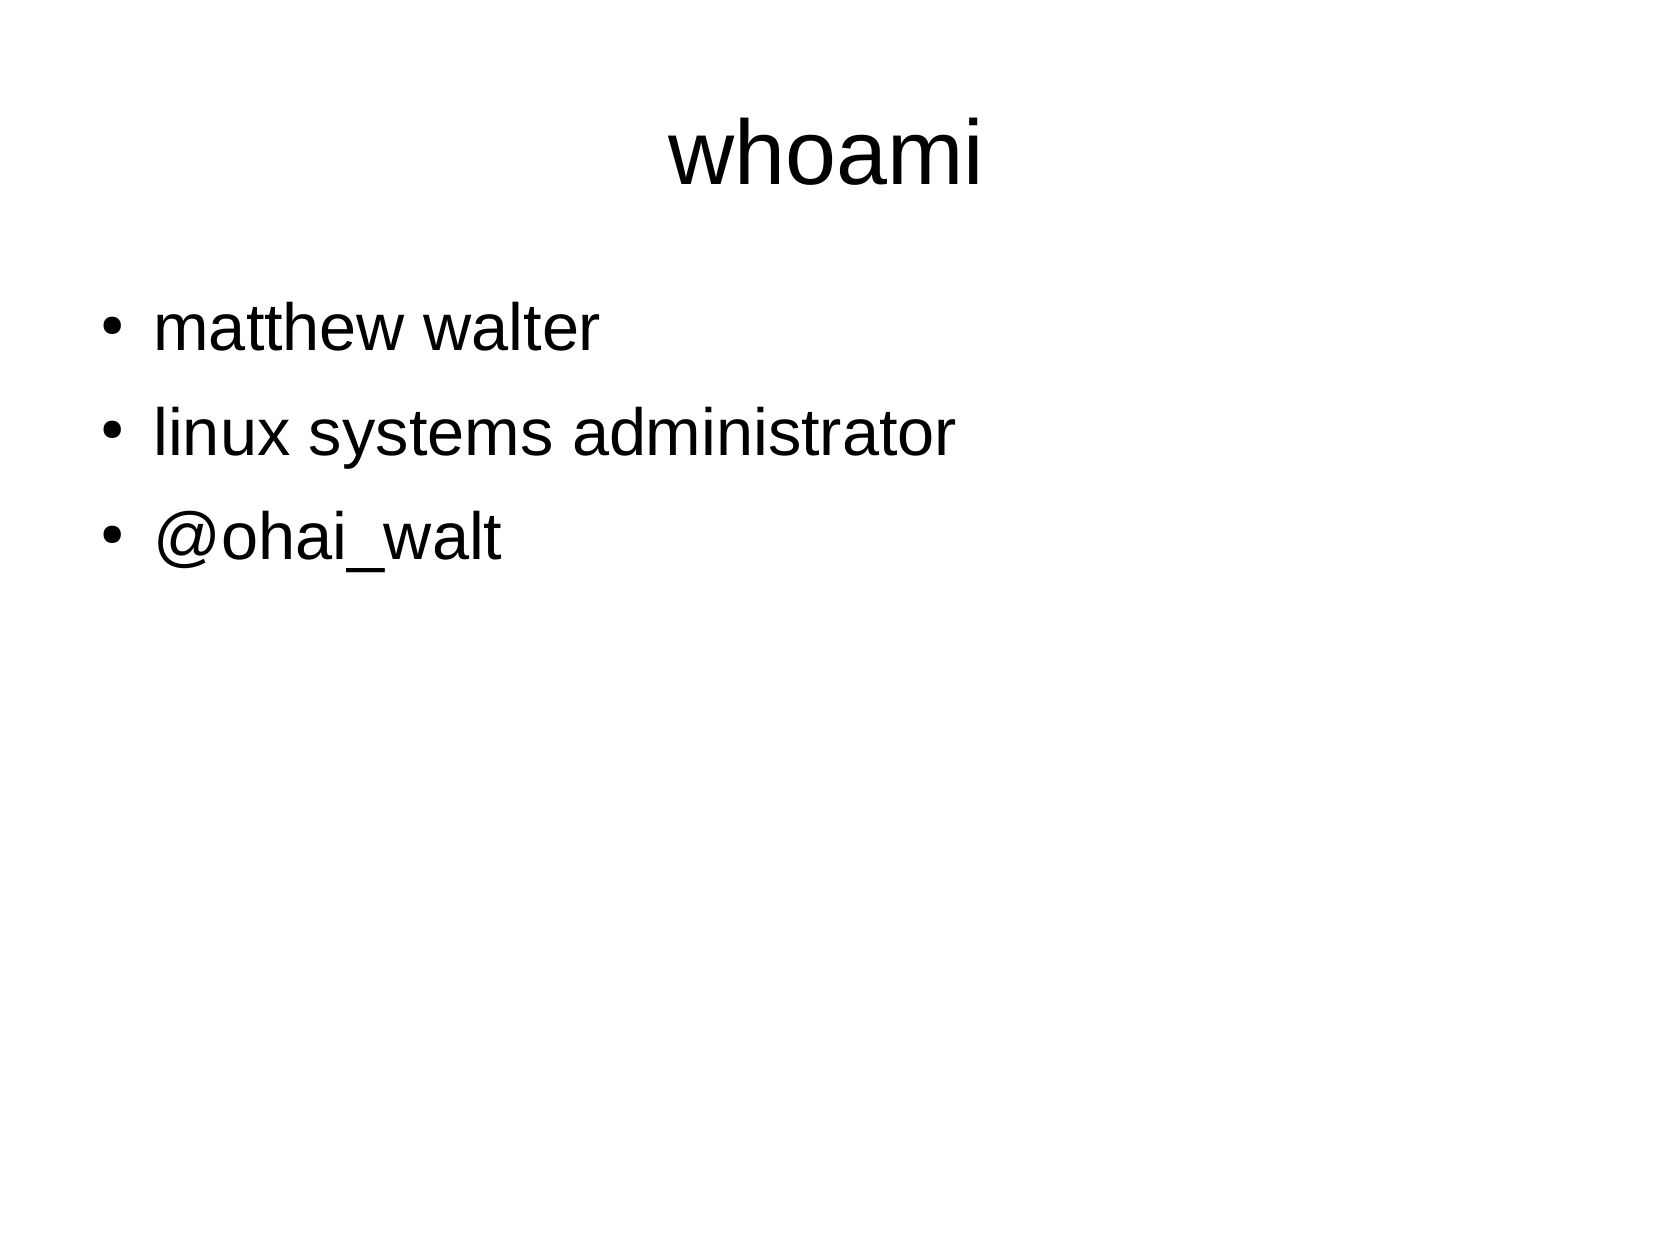

# whoami
matthew walter
linux systems administrator
@ohai_walt